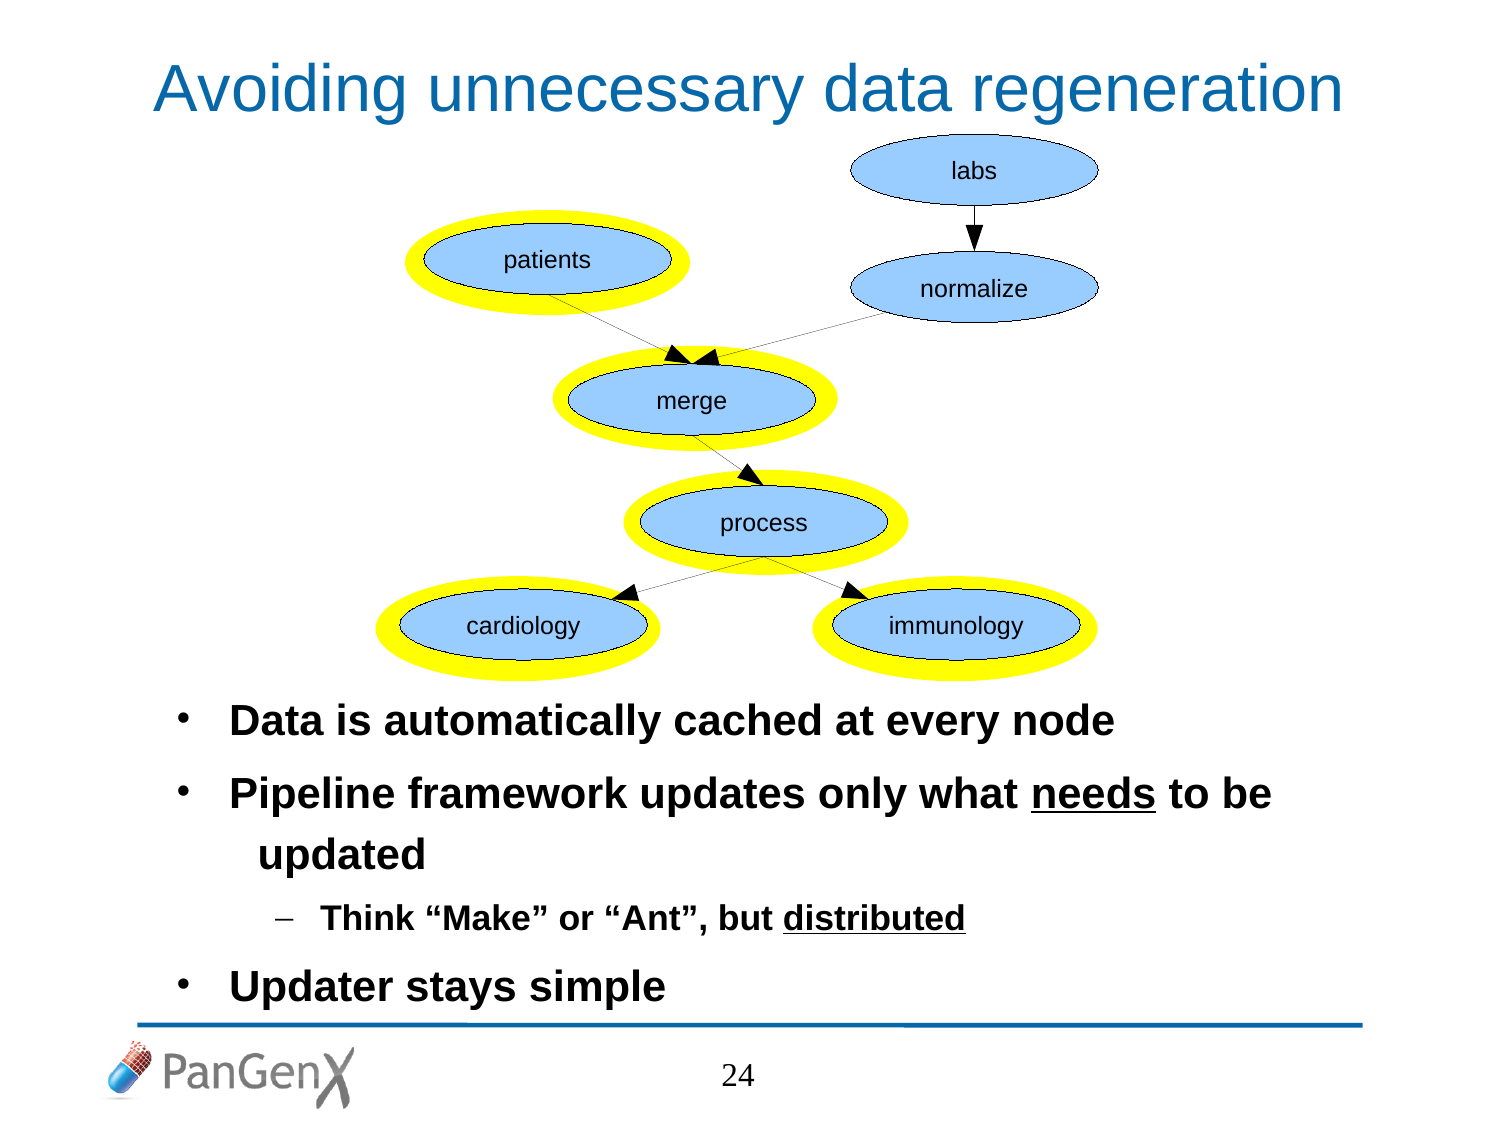

# Avoiding unnecessary data regeneration
labs
patients
normalize
merge
process
cardiology
immunology
Data is automatically cached at every node
Pipeline framework updates only what needs to be updated
Think “Make” or “Ant”, but distributed
Updater stays simple
24